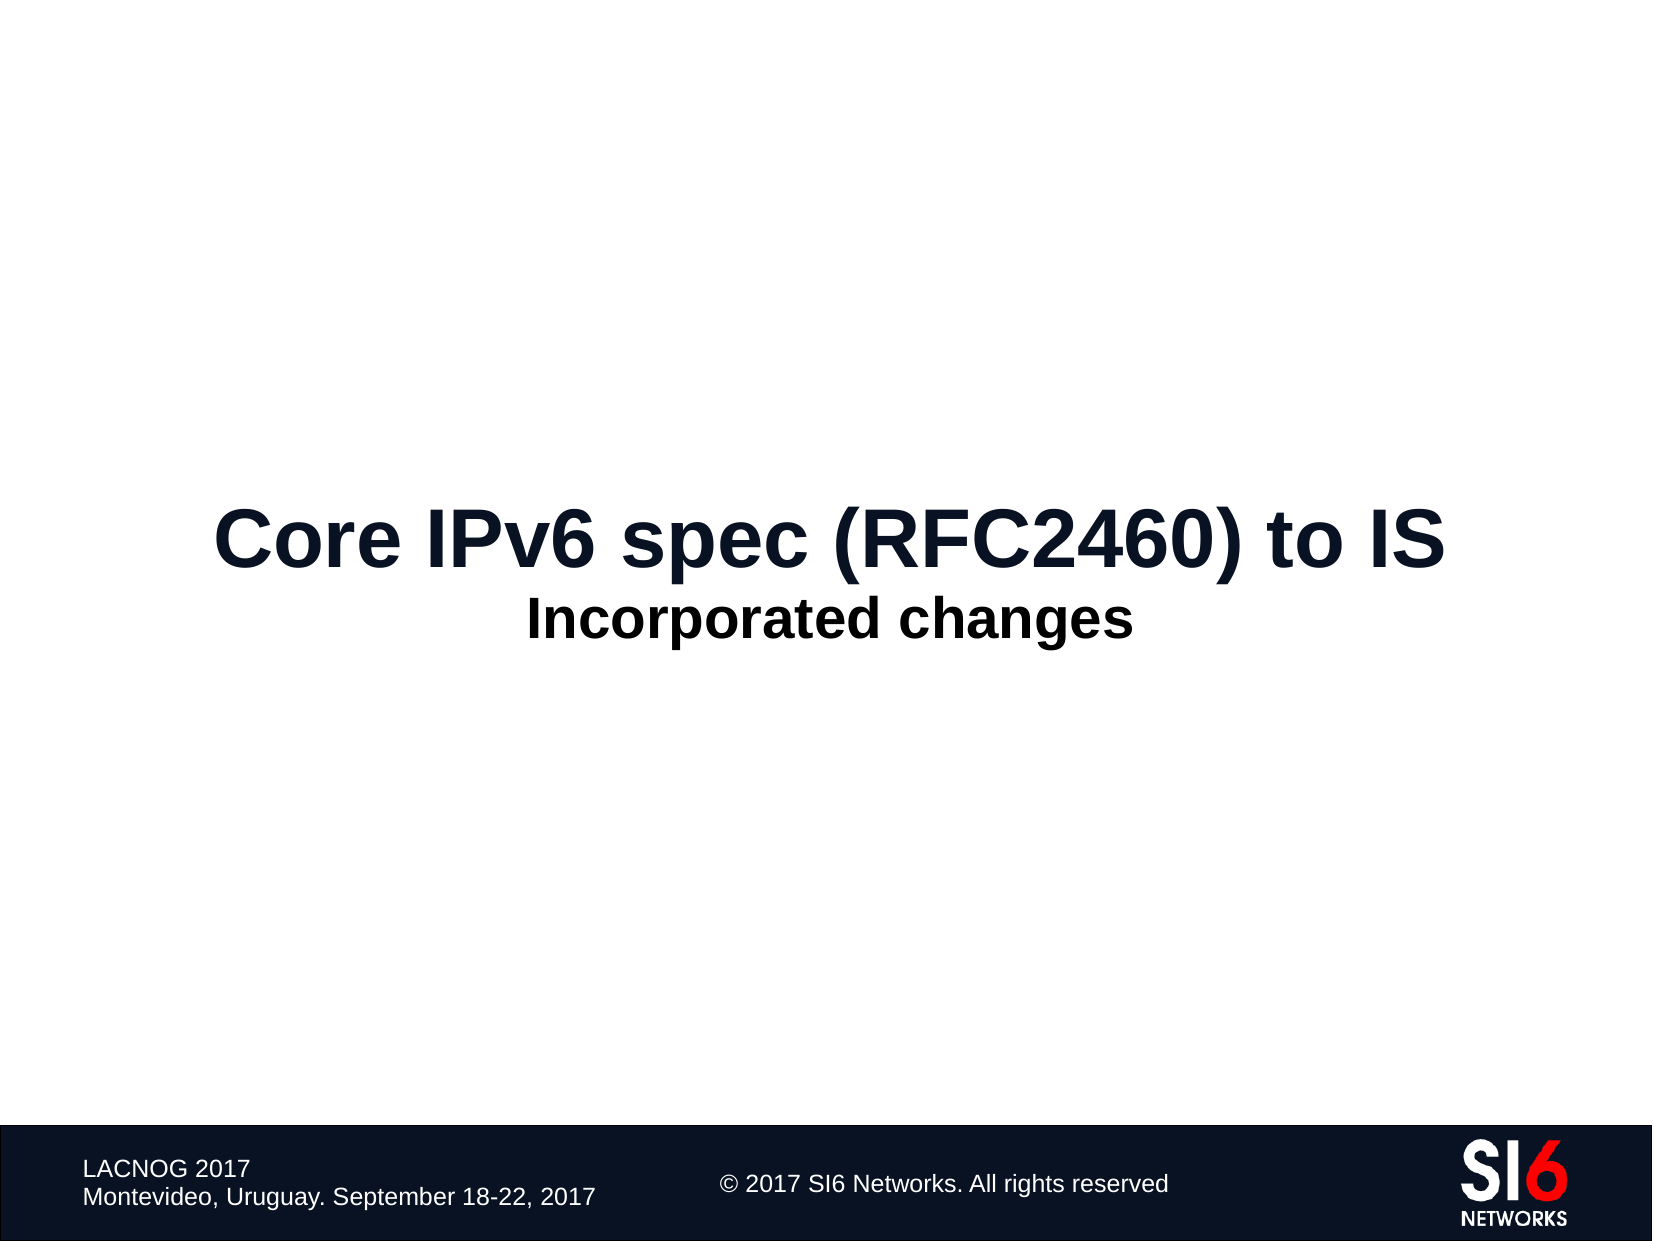

# Core IPv6 spec (RFC2460) to IS Incorporated changes
14